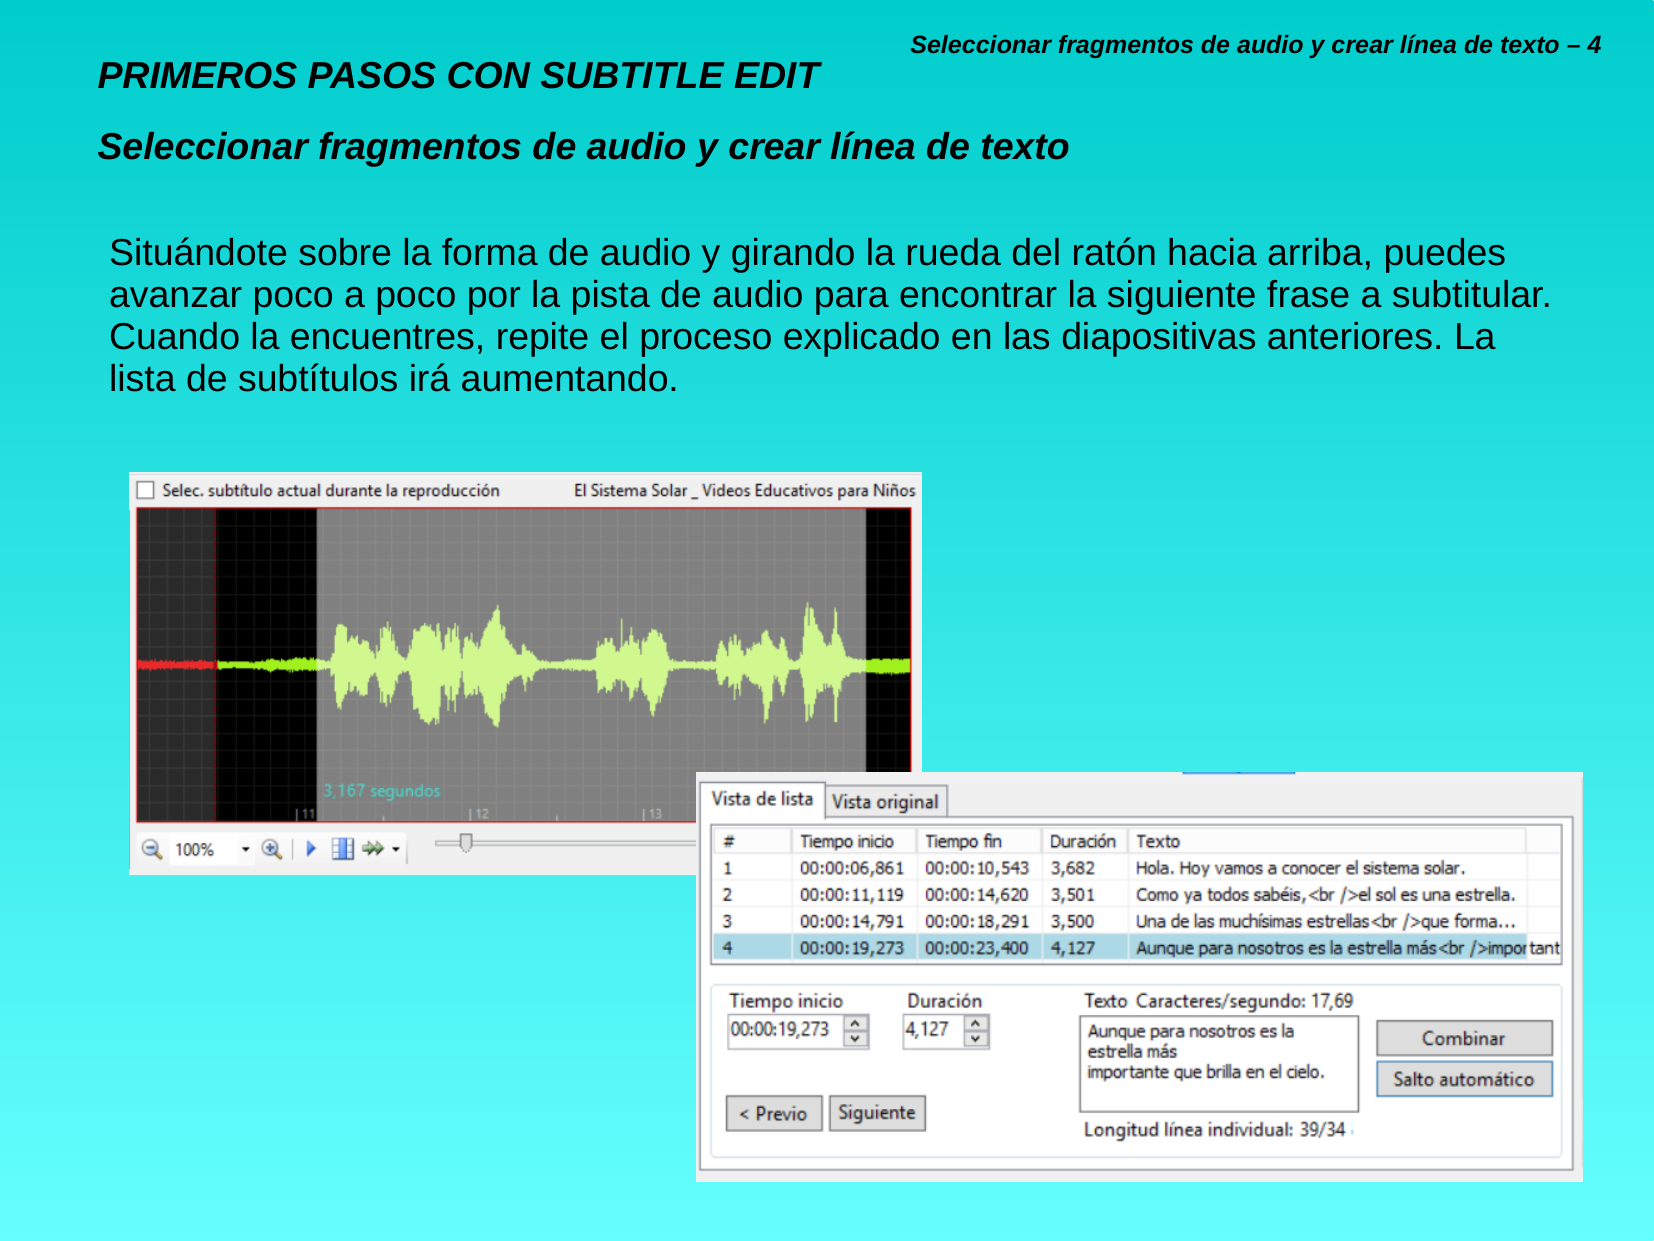

Seleccionar fragmentos de audio y crear línea de texto – 4
PRIMEROS PASOS CON SUBTITLE EDIT
Seleccionar fragmentos de audio y crear línea de texto
Situándote sobre la forma de audio y girando la rueda del ratón hacia arriba, puedes avanzar poco a poco por la pista de audio para encontrar la siguiente frase a subtitular. Cuando la encuentres, repite el proceso explicado en las diapositivas anteriores. La lista de subtítulos irá aumentando.